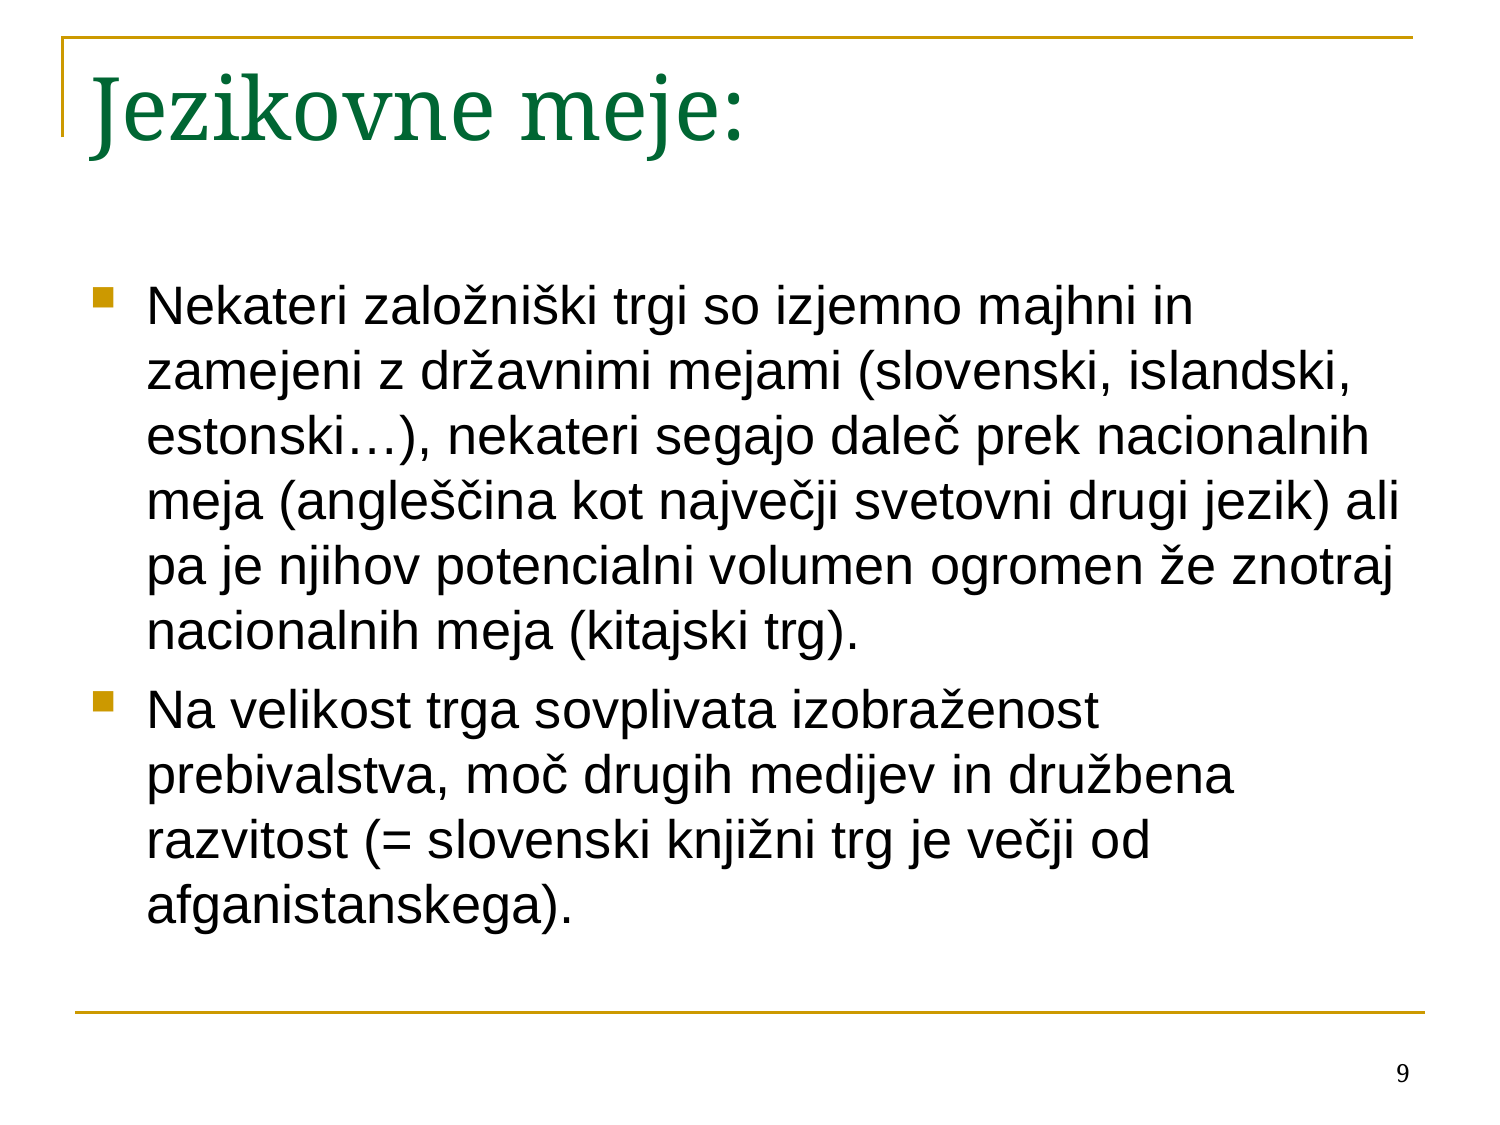

# Jezikovne meje:
Nekateri založniški trgi so izjemno majhni in zamejeni z državnimi mejami (slovenski, islandski, estonski…), nekateri segajo daleč prek nacionalnih meja (angleščina kot največji svetovni drugi jezik) ali pa je njihov potencialni volumen ogromen že znotraj nacionalnih meja (kitajski trg).
Na velikost trga sovplivata izobraženost prebivalstva, moč drugih medijev in družbena razvitost (= slovenski knjižni trg je večji od afganistanskega).